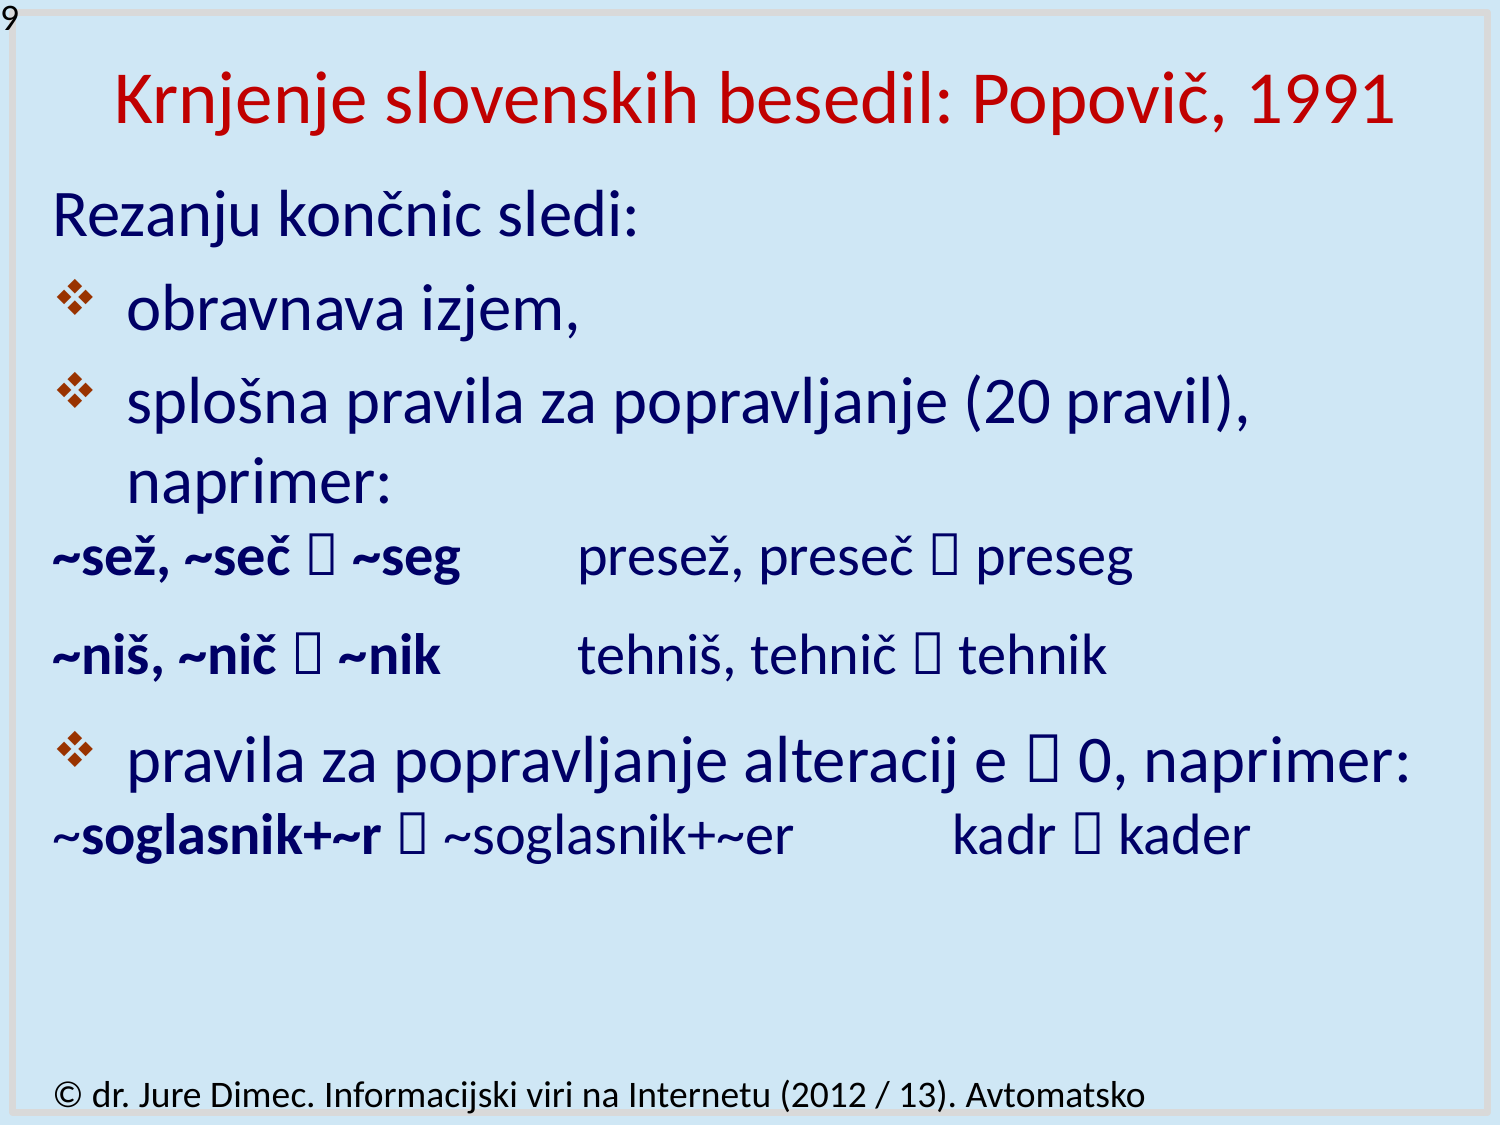

# Krnjenje slovenskih besedil: Popovič, 1991
Rezanju končnic sledi:
obravnava izjem,
splošna pravila za popravljanje (20 pravil), naprimer:
~sež, ~seč  ~seg		presež, preseč  preseg
~niš, ~nič  ~nik		tehniš, tehnič  tehnik
pravila za popravljanje alteracij e  0, naprimer:
~soglasnik+~r  ~soglasnik+~er 		kadr  kader
© dr. Jure Dimec. Informacijski viri na Internetu (2012 / 13). Avtomatsko indeksiranje 2.